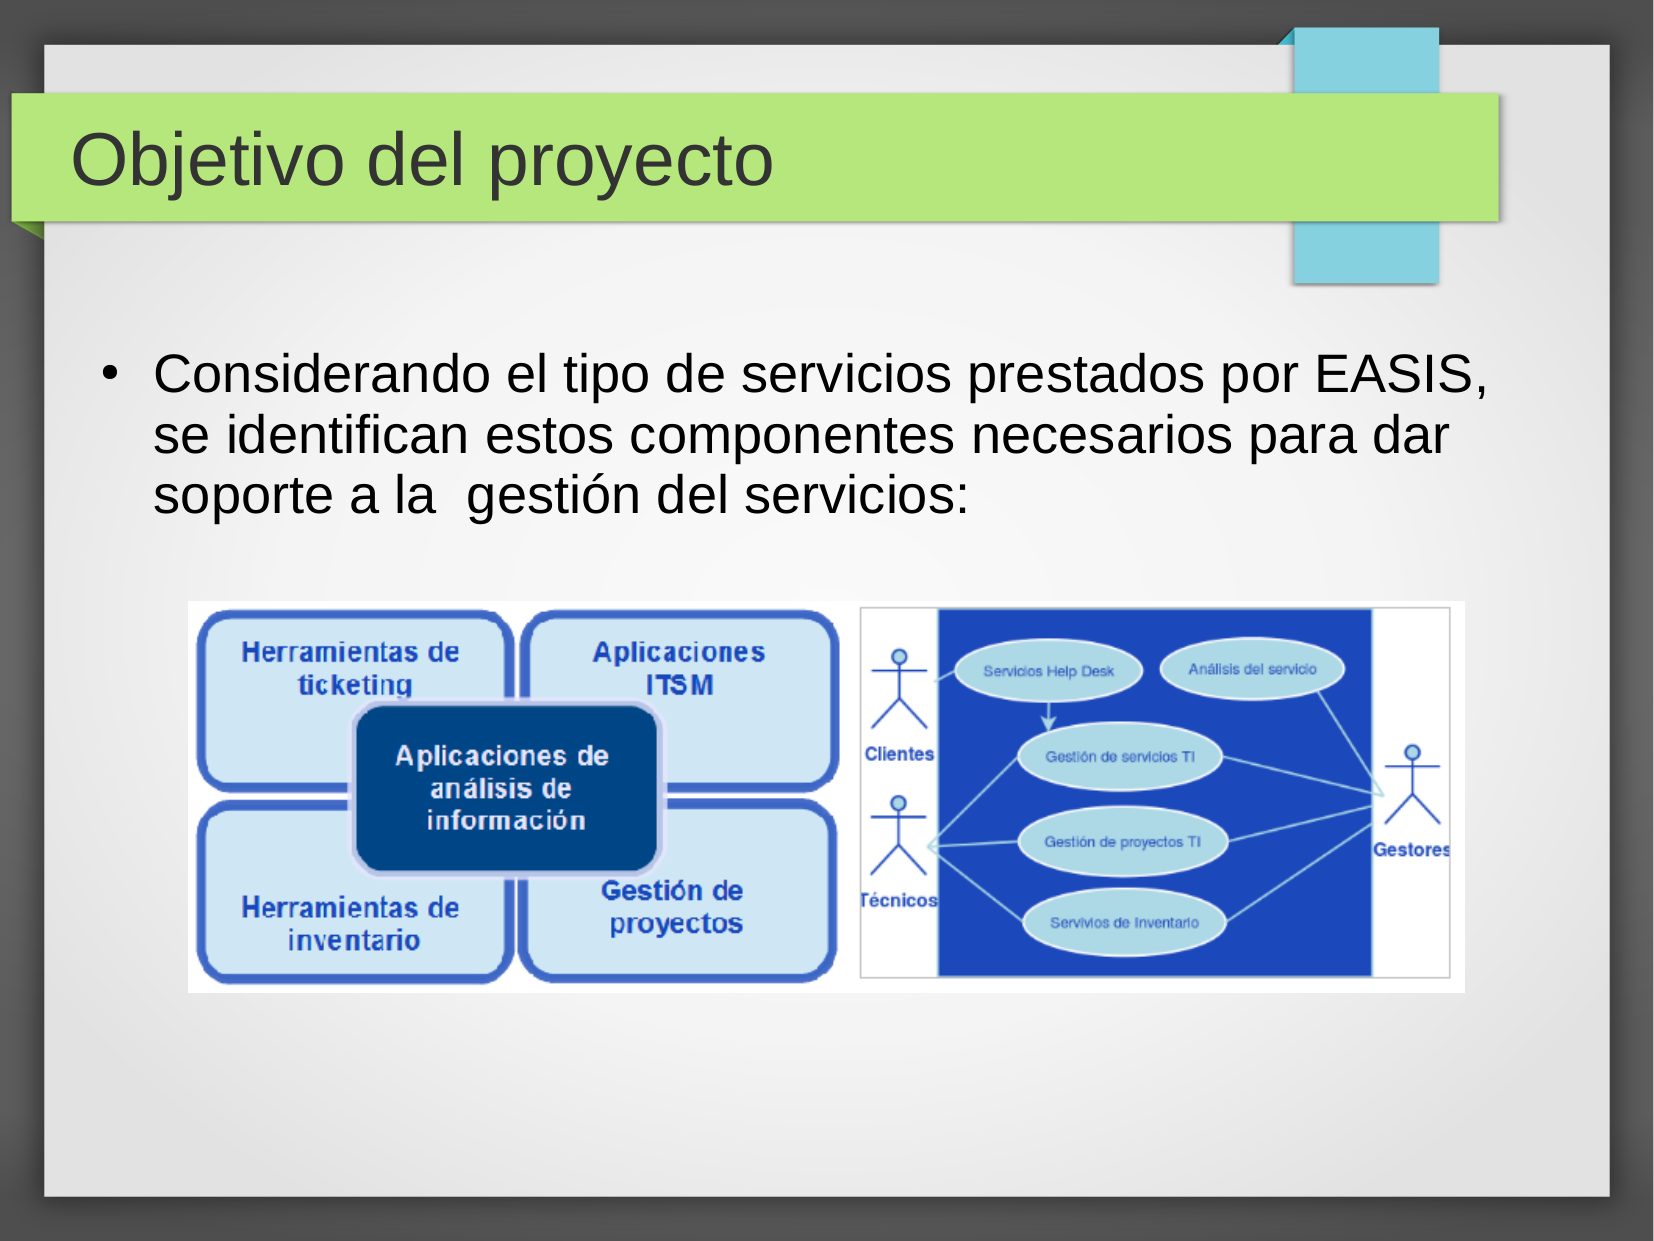

# Objetivo del proyecto
Considerando el tipo de servicios prestados por EASIS, se identifican estos componentes necesarios para dar soporte a la gestión del servicios: